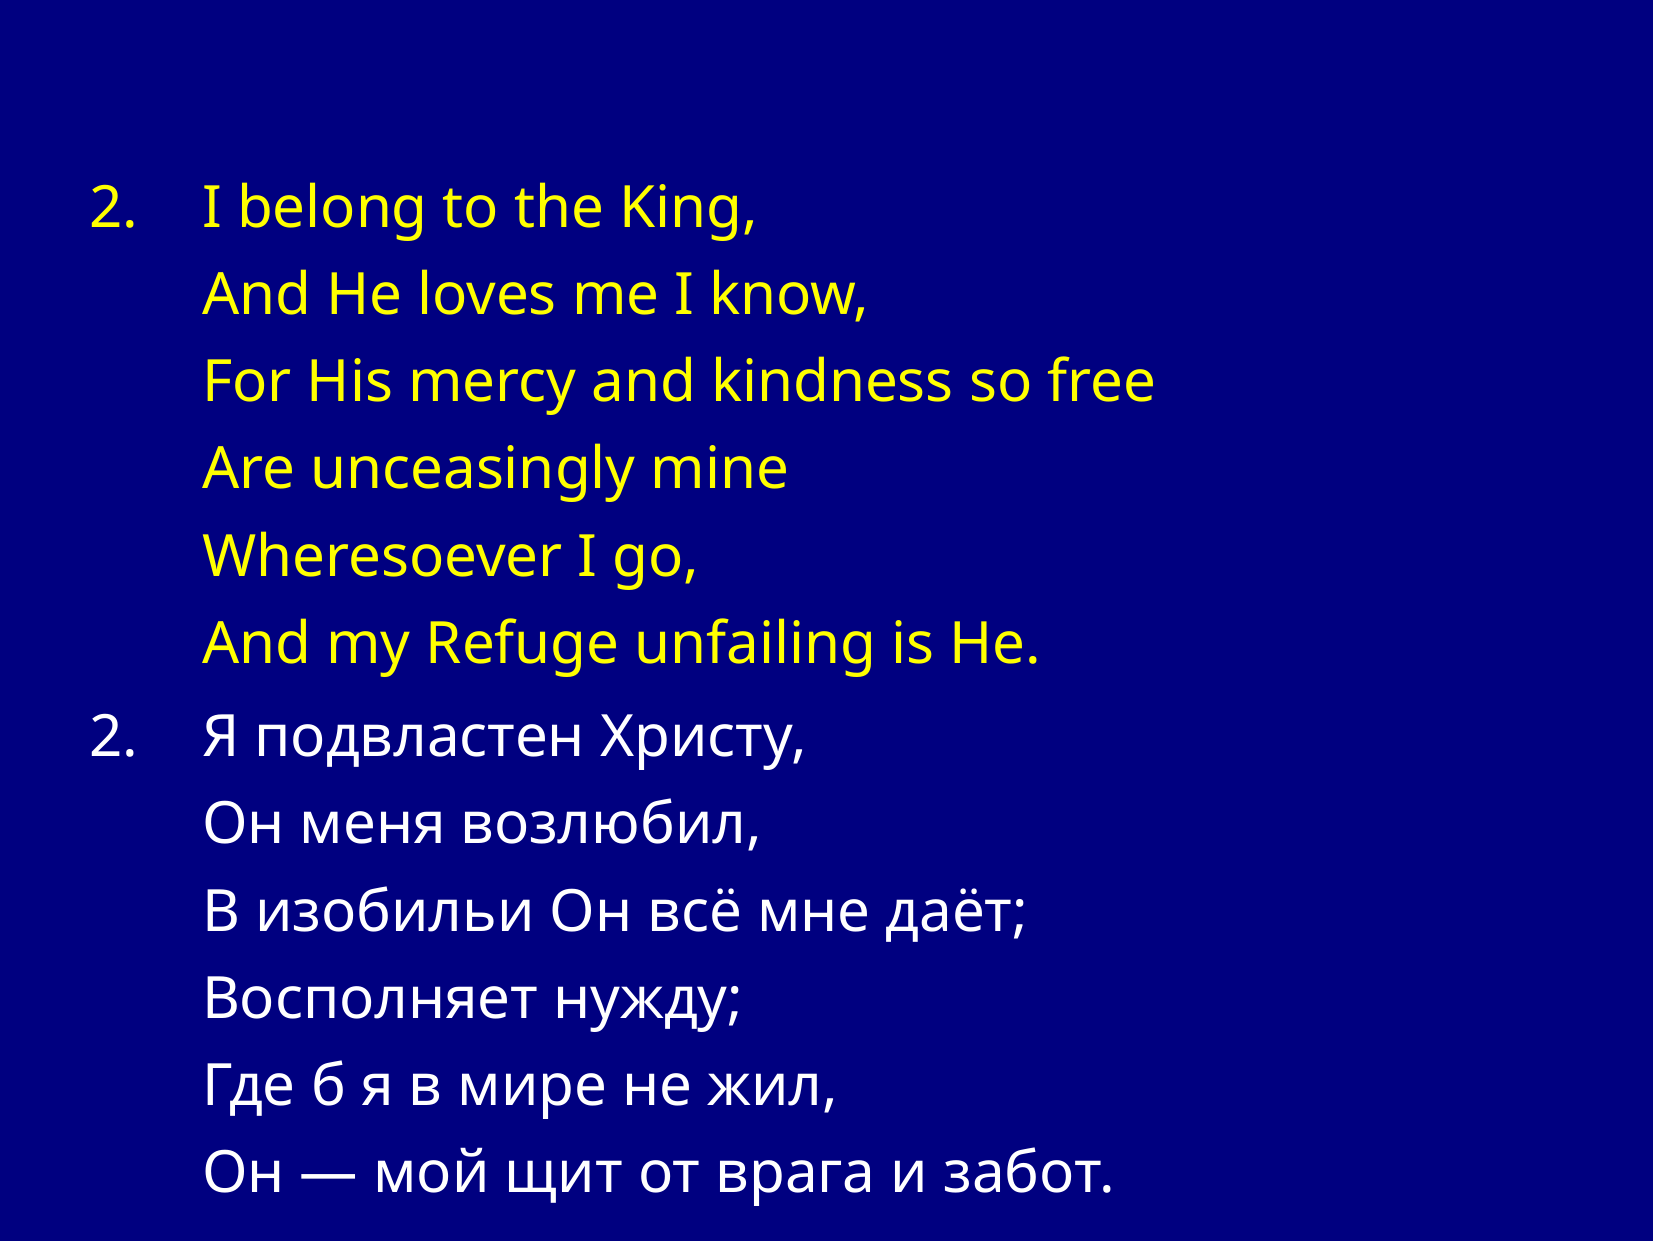

2.	I belong to the King,
	And He loves me I know,
	For His mercy and kindness so free
	Are unceasingly mine
	Wheresoever I go,
	And my Refuge unfailing is He.
2.	Я подвластен Христу,
	Он меня возлюбил,
	В изобильи Он всё мне даёт;
	Восполняет нужду;
	Где б я в мире не жил,
	Он — мой щит от врага и забот.